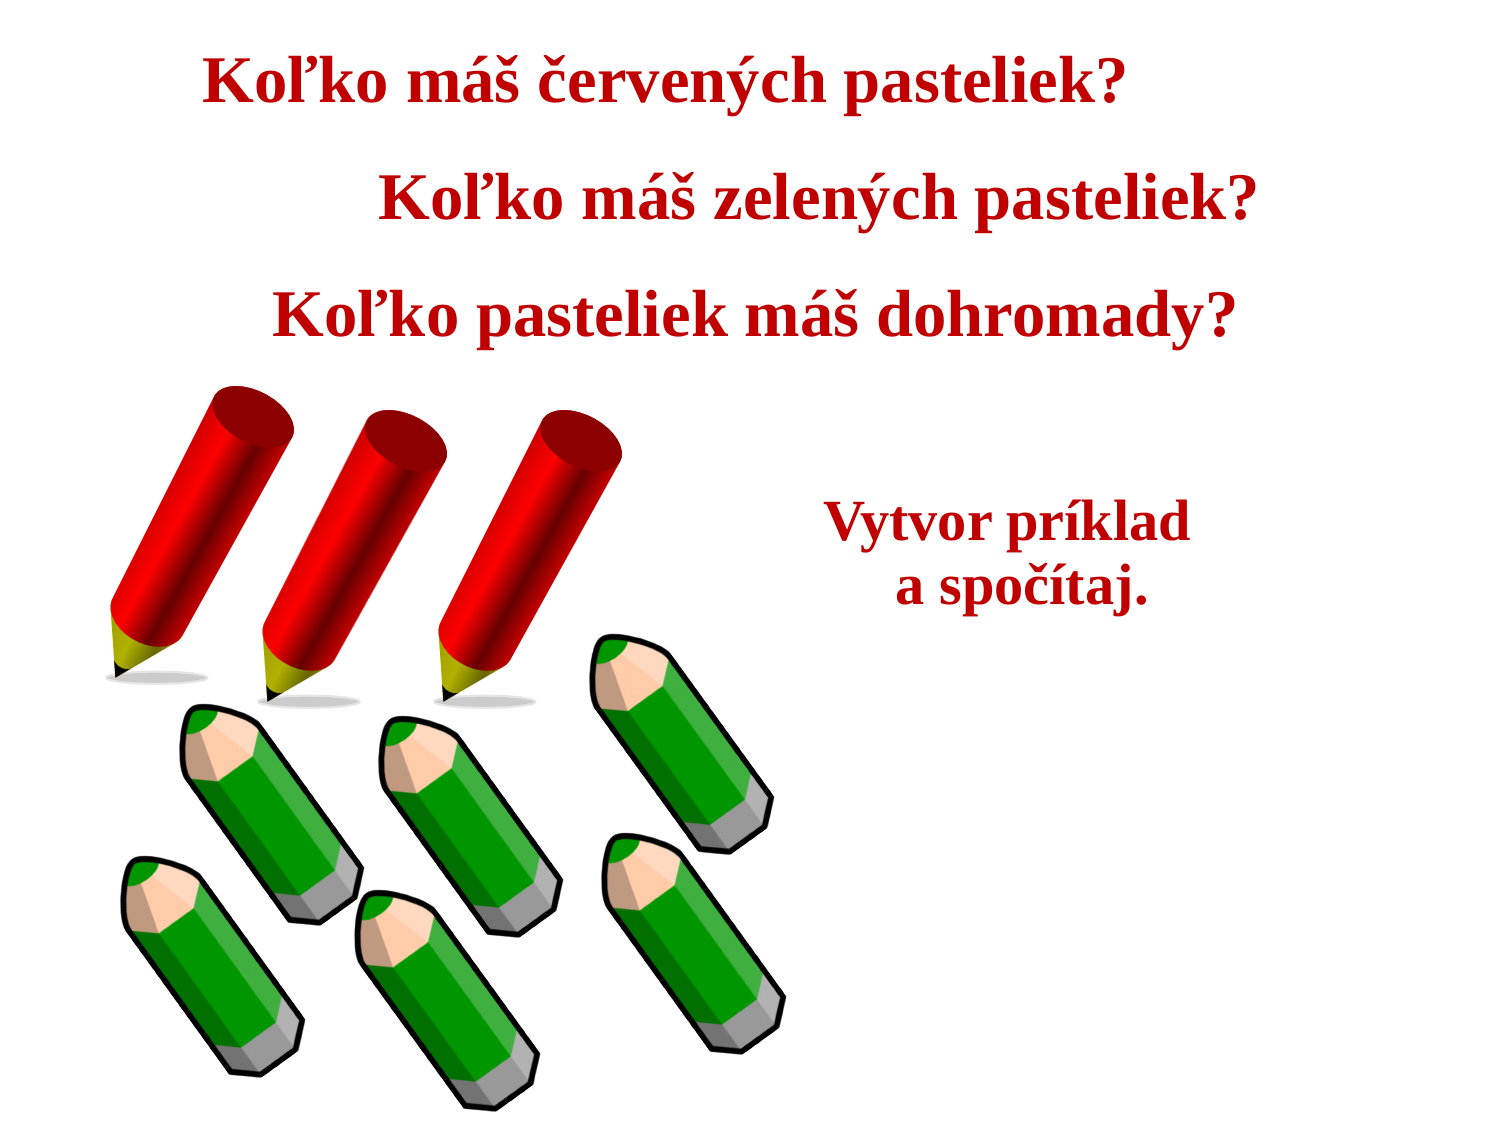

Koľko máš červených pasteliek?
Koľko máš zelených pasteliek?
Koľko pasteliek máš dohromady?
Vytvor príklad
 a spočítaj.